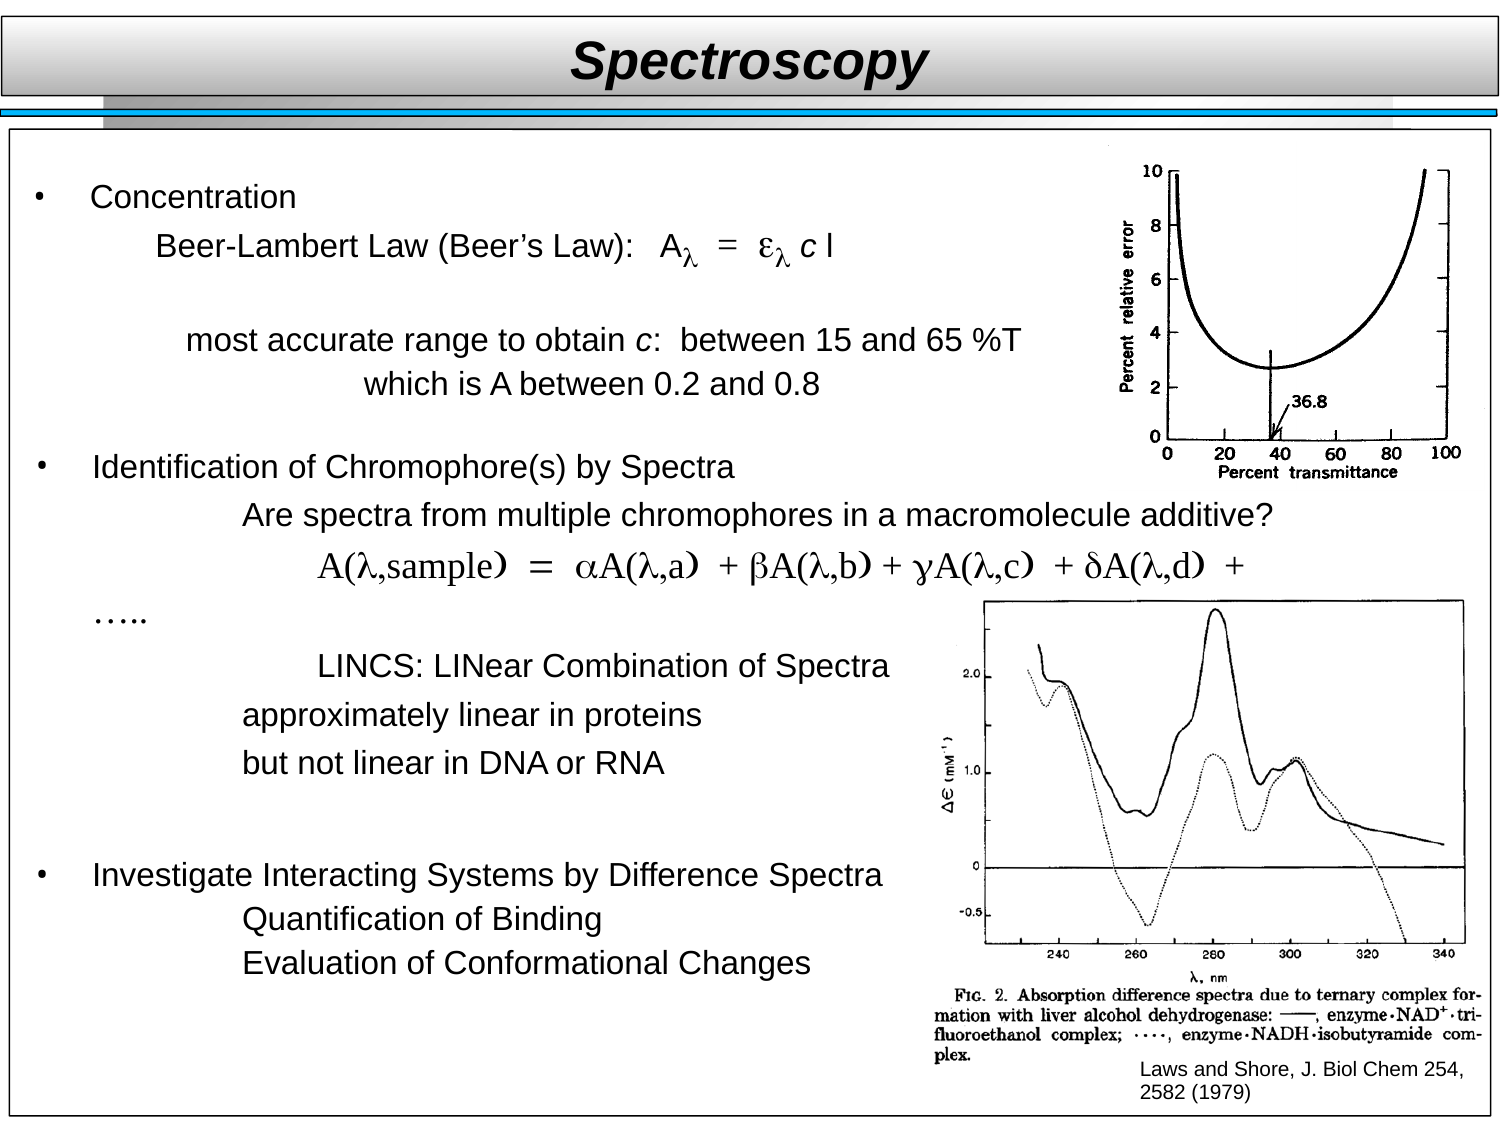

Spectroscopy
Concentration
Beer-Lambert Law (Beer’s Law): Al = el c l
most accurate range to obtain c: between 15 and 65 %T
		 which is A between 0.2 and 0.8
Identification of Chromophore(s) by Spectra
		Are spectra from multiple chromophores in a macromolecule additive?
			A(l,sample) = aA(l,a) + bA(l,b) + gA(l,c) + dA(l,d) + …..
			LINCS: LINear Combination of Spectra
		approximately linear in proteins
		but not linear in DNA or RNA
Investigate Interacting Systems by Difference Spectra
		Quantification of Binding
		Evaluation of Conformational Changes
Laws and Shore, J. Biol Chem 254, 2582 (1979)